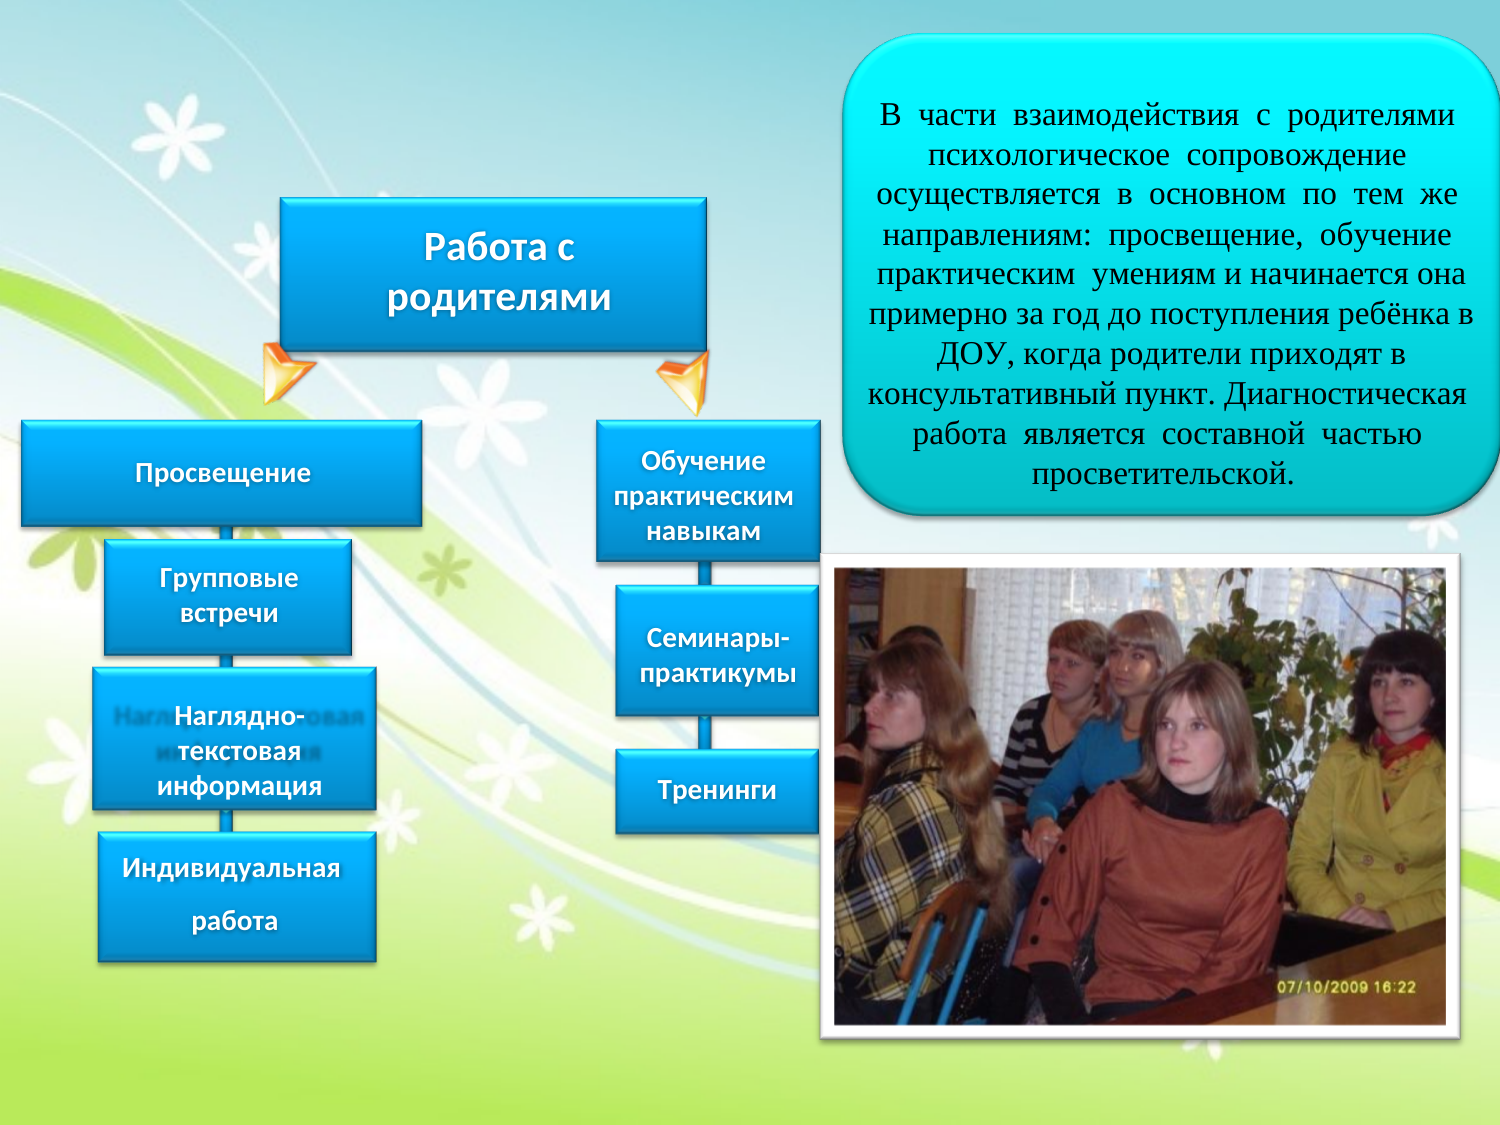

В части взаимодействия с родителями психологическое сопровождение осуществляется в основном по тем же направлениям: просвещение, обучение практическим умениям и начинается она примерно за год до поступления ребёнка в ДОУ, когда родители приходят в консультативный пункт. Диагностическая работа является составной частью просветительской.
Работа с родителями
Обучение практическим навыкам
Просвещение
Групповые встречи
Семинары-практикумы
Наглядно-текстовая информация
Тренинги
Индивидуальная
работа